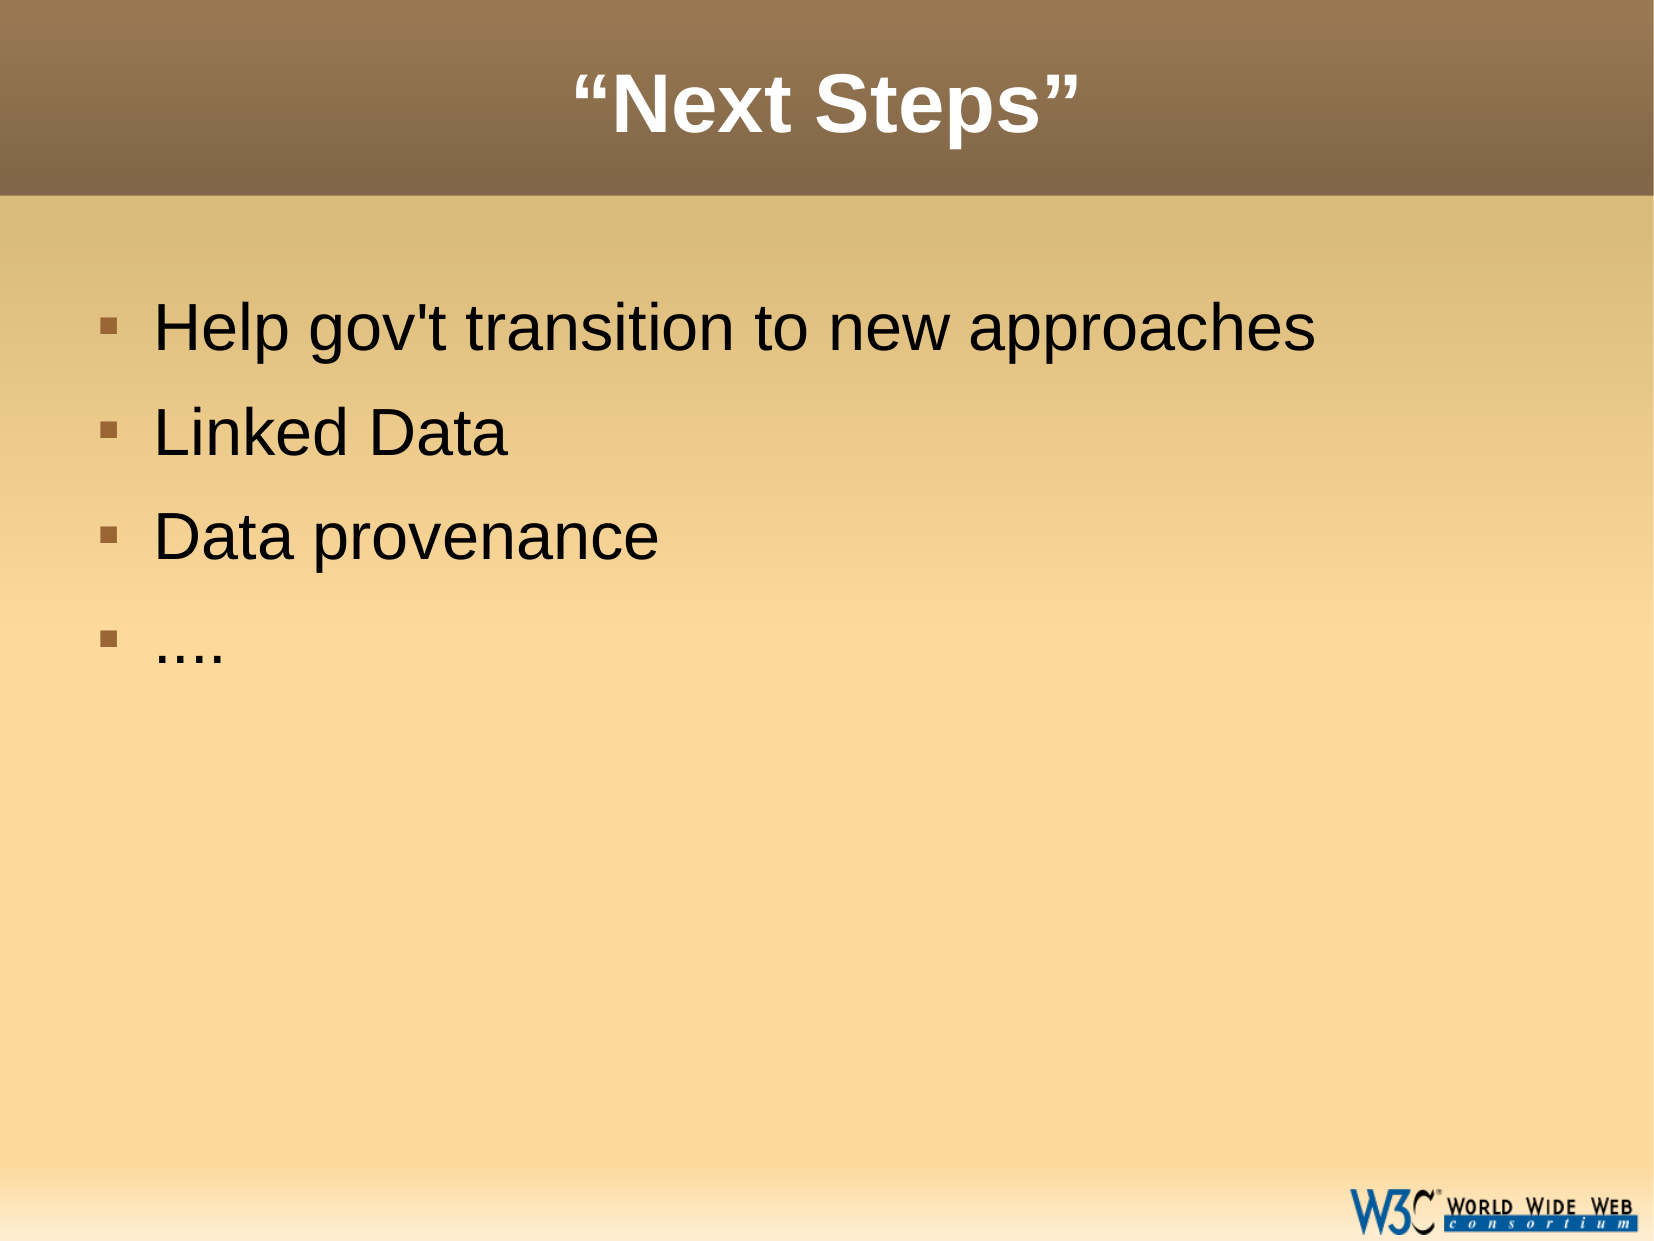

# “Next Steps”
Help gov't transition to new approaches
Linked Data
Data provenance
....